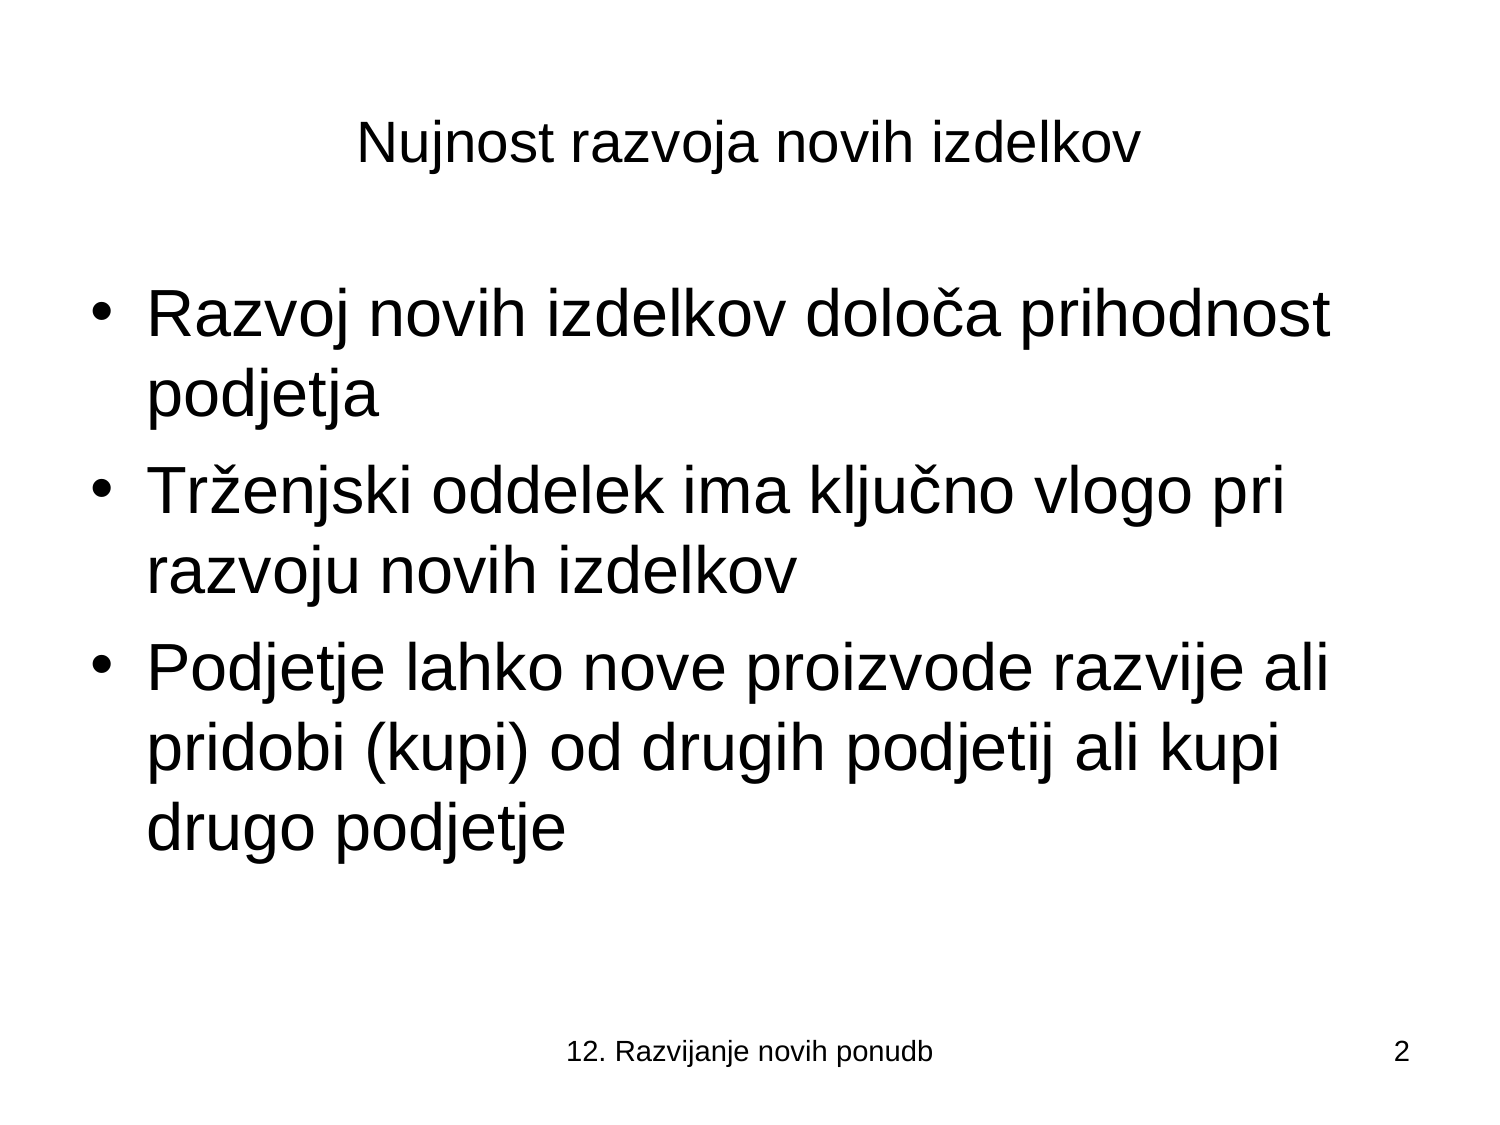

# Nujnost razvoja novih izdelkov
Razvoj novih izdelkov določa prihodnost podjetja
Trženjski oddelek ima ključno vlogo pri razvoju novih izdelkov
Podjetje lahko nove proizvode razvije ali pridobi (kupi) od drugih podjetij ali kupi drugo podjetje
12. Razvijanje novih ponudb